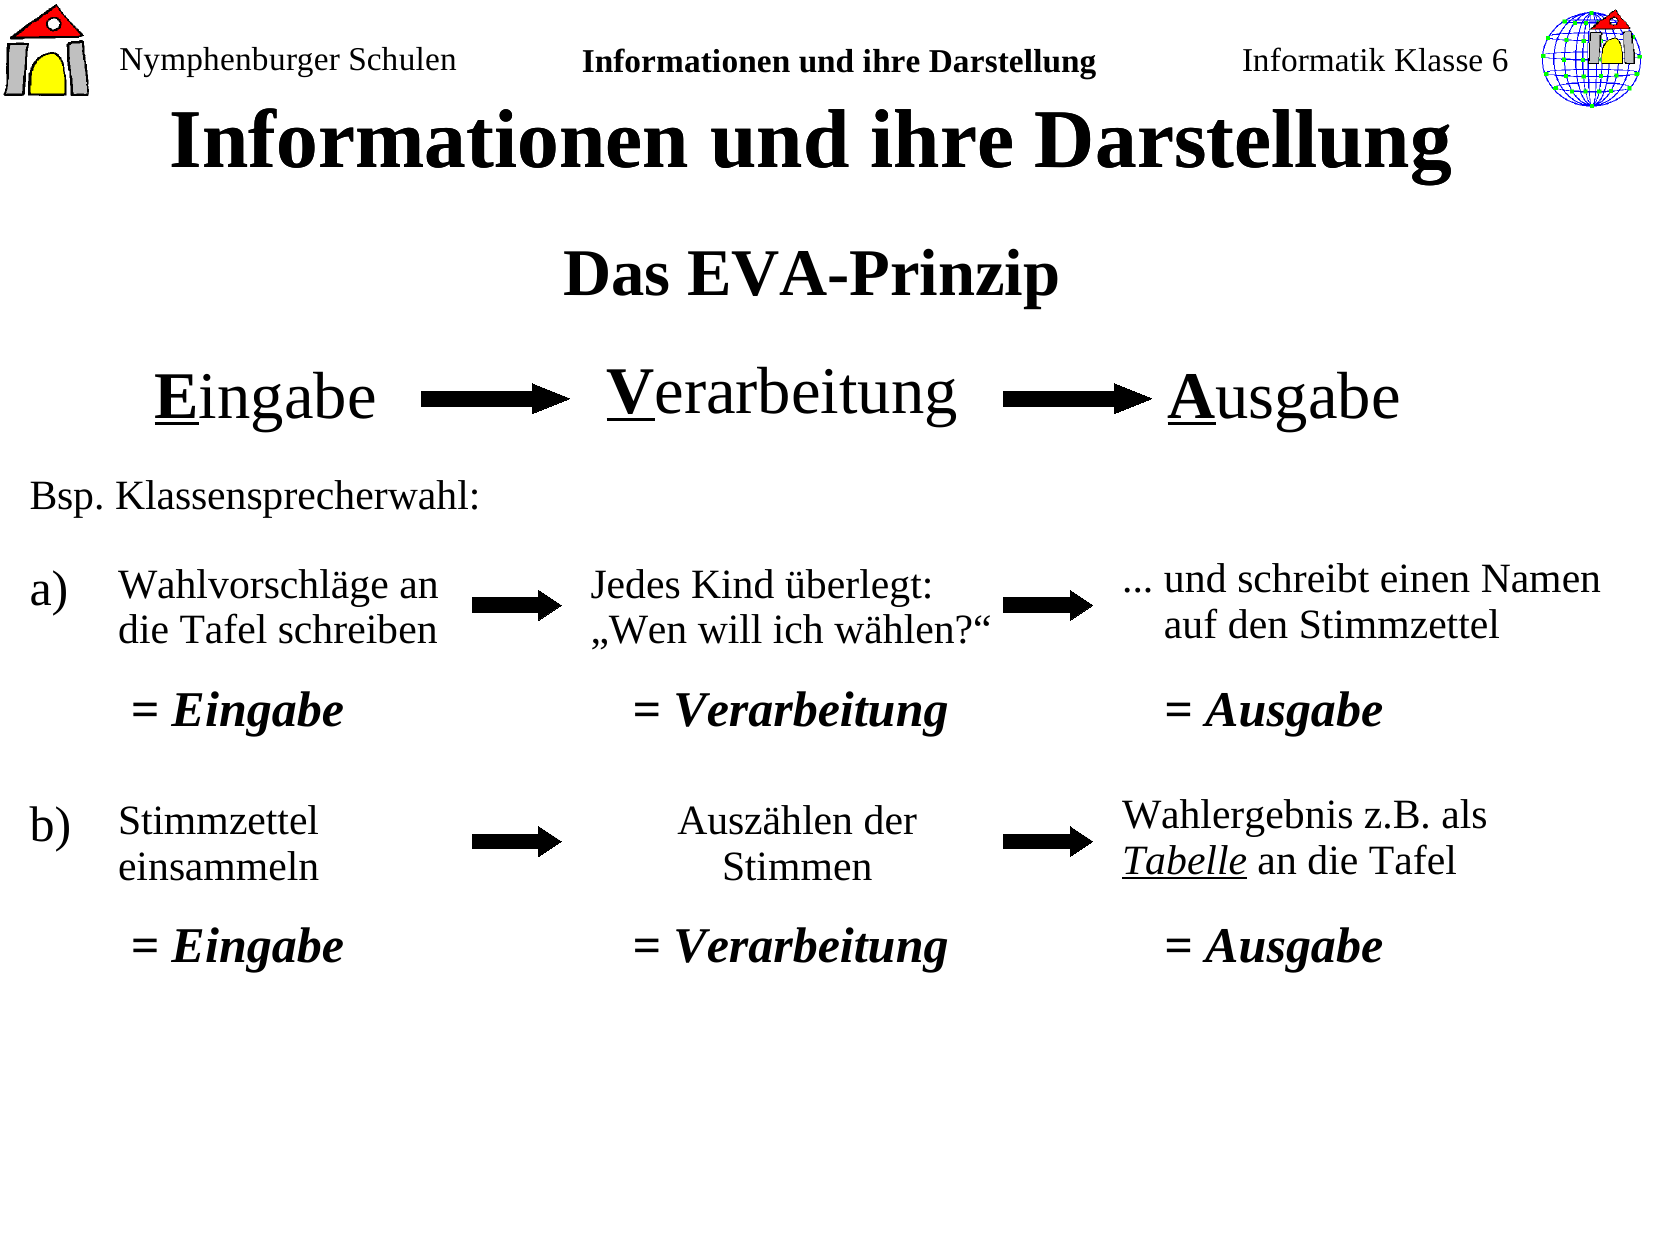

Nymphenburger Schulen
Informatik Klasse 6
Informationen und ihre Darstellung
Informationen und ihre Darstellung
Informationen und ihre Darstellung
Das EVA-Prinzip
Verarbeitung
Eingabe
Ausgabe
Bsp. Klassensprecherwahl:
... und schreibt einen Namen auf den Stimmzettel
a)
Wahlvorschläge an
die Tafel schreiben
Jedes Kind überlegt:
„Wen will ich wählen?“
 = Eingabe
 = Verarbeitung
 = Ausgabe
Wahlergebnis z.B. als Tabelle an die Tafel
b)
Stimmzettel einsammeln
Auszählen der
Stimmen
 = Eingabe
 = Verarbeitung
 = Ausgabe